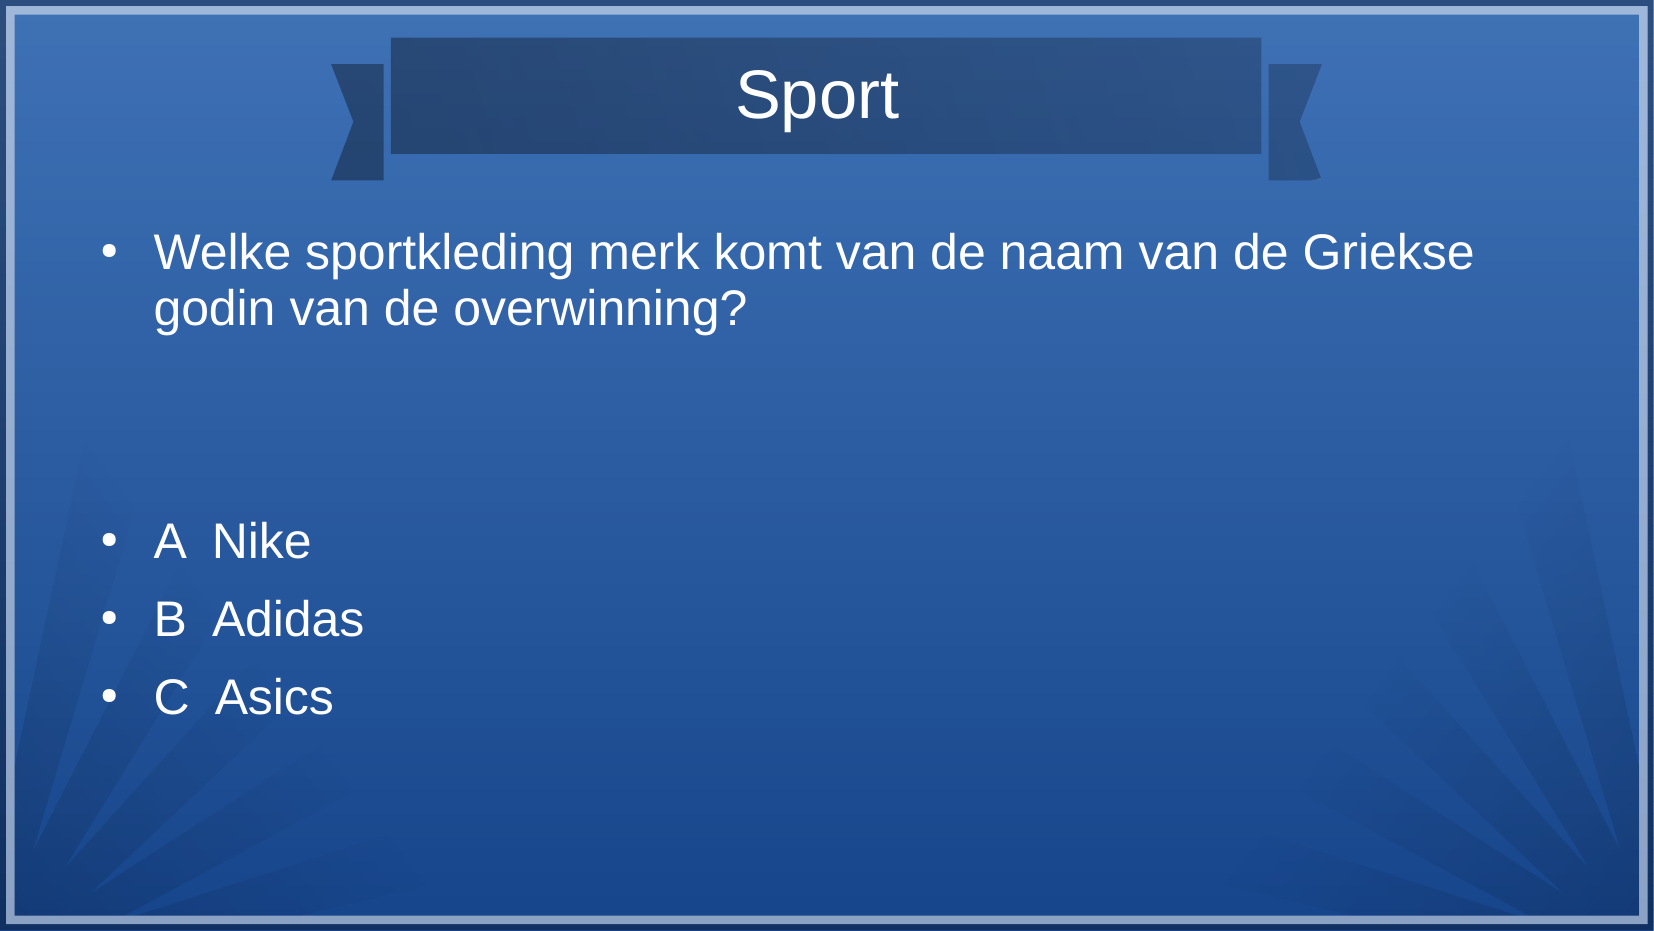

# Sport
Welke sportkleding merk komt van de naam van de Griekse godin van de overwinning?
A Nike
B Adidas
C Asics